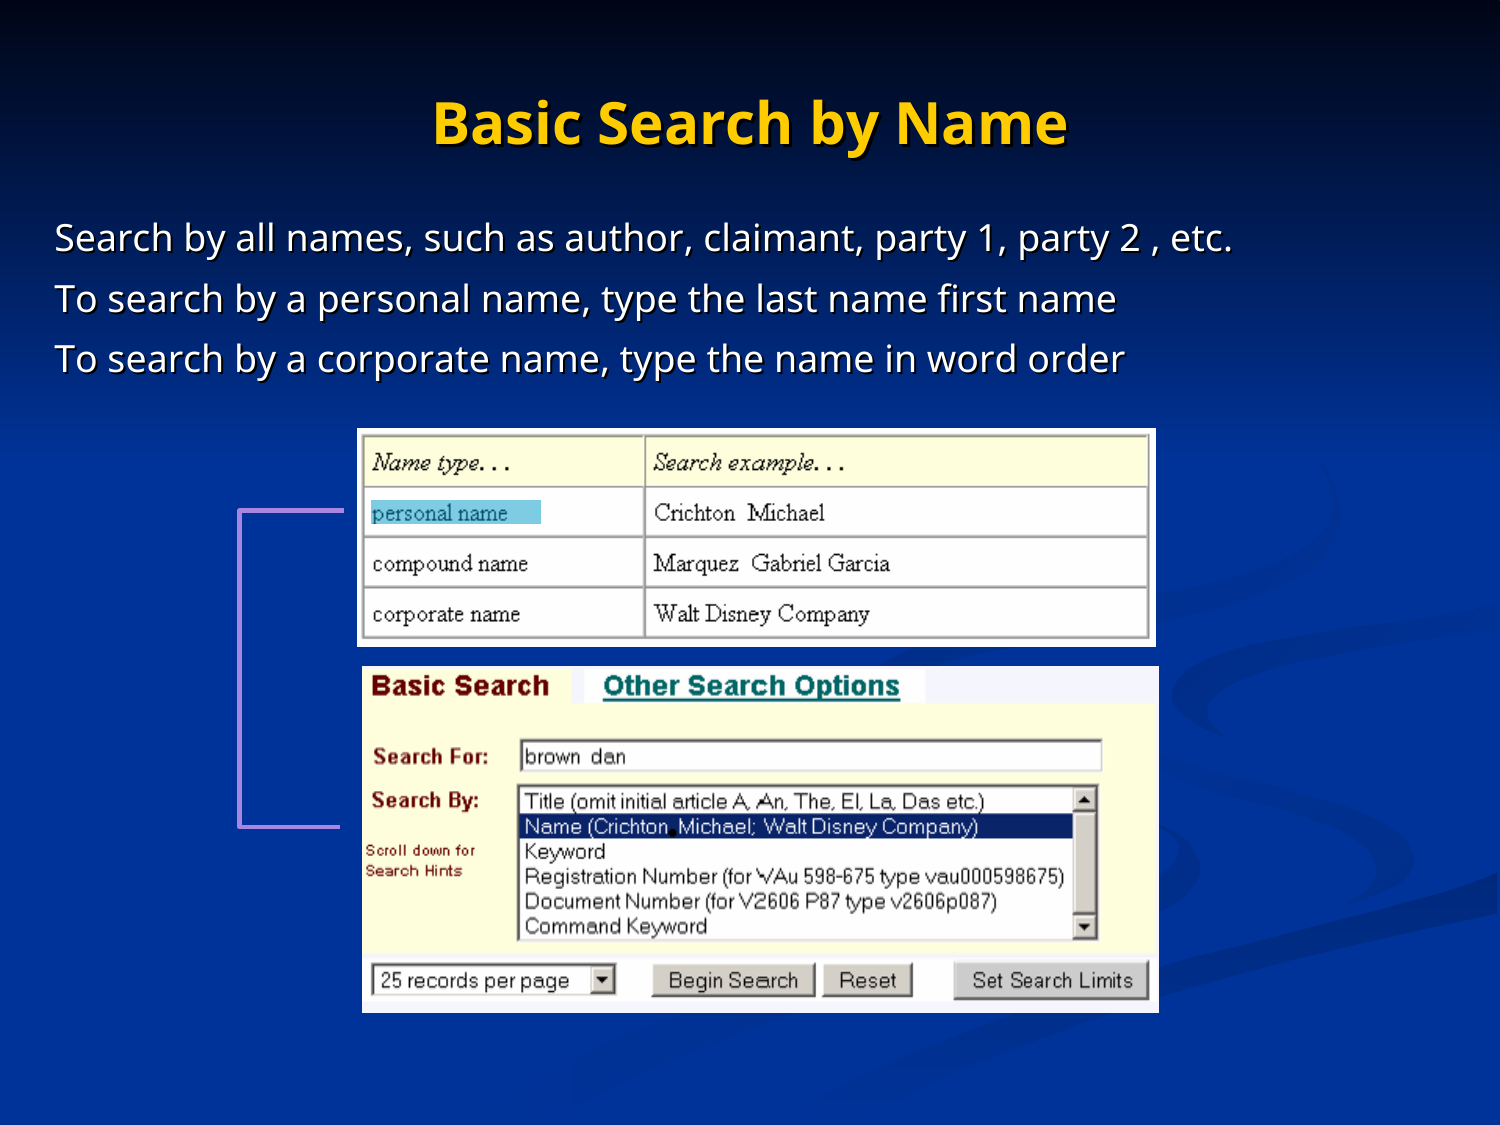

# Basic Search by Name
Search by all names, such as author, claimant, party 1, party 2 , etc.
To search by a personal name, type the last name first name
To search by a corporate name, type the name in word order